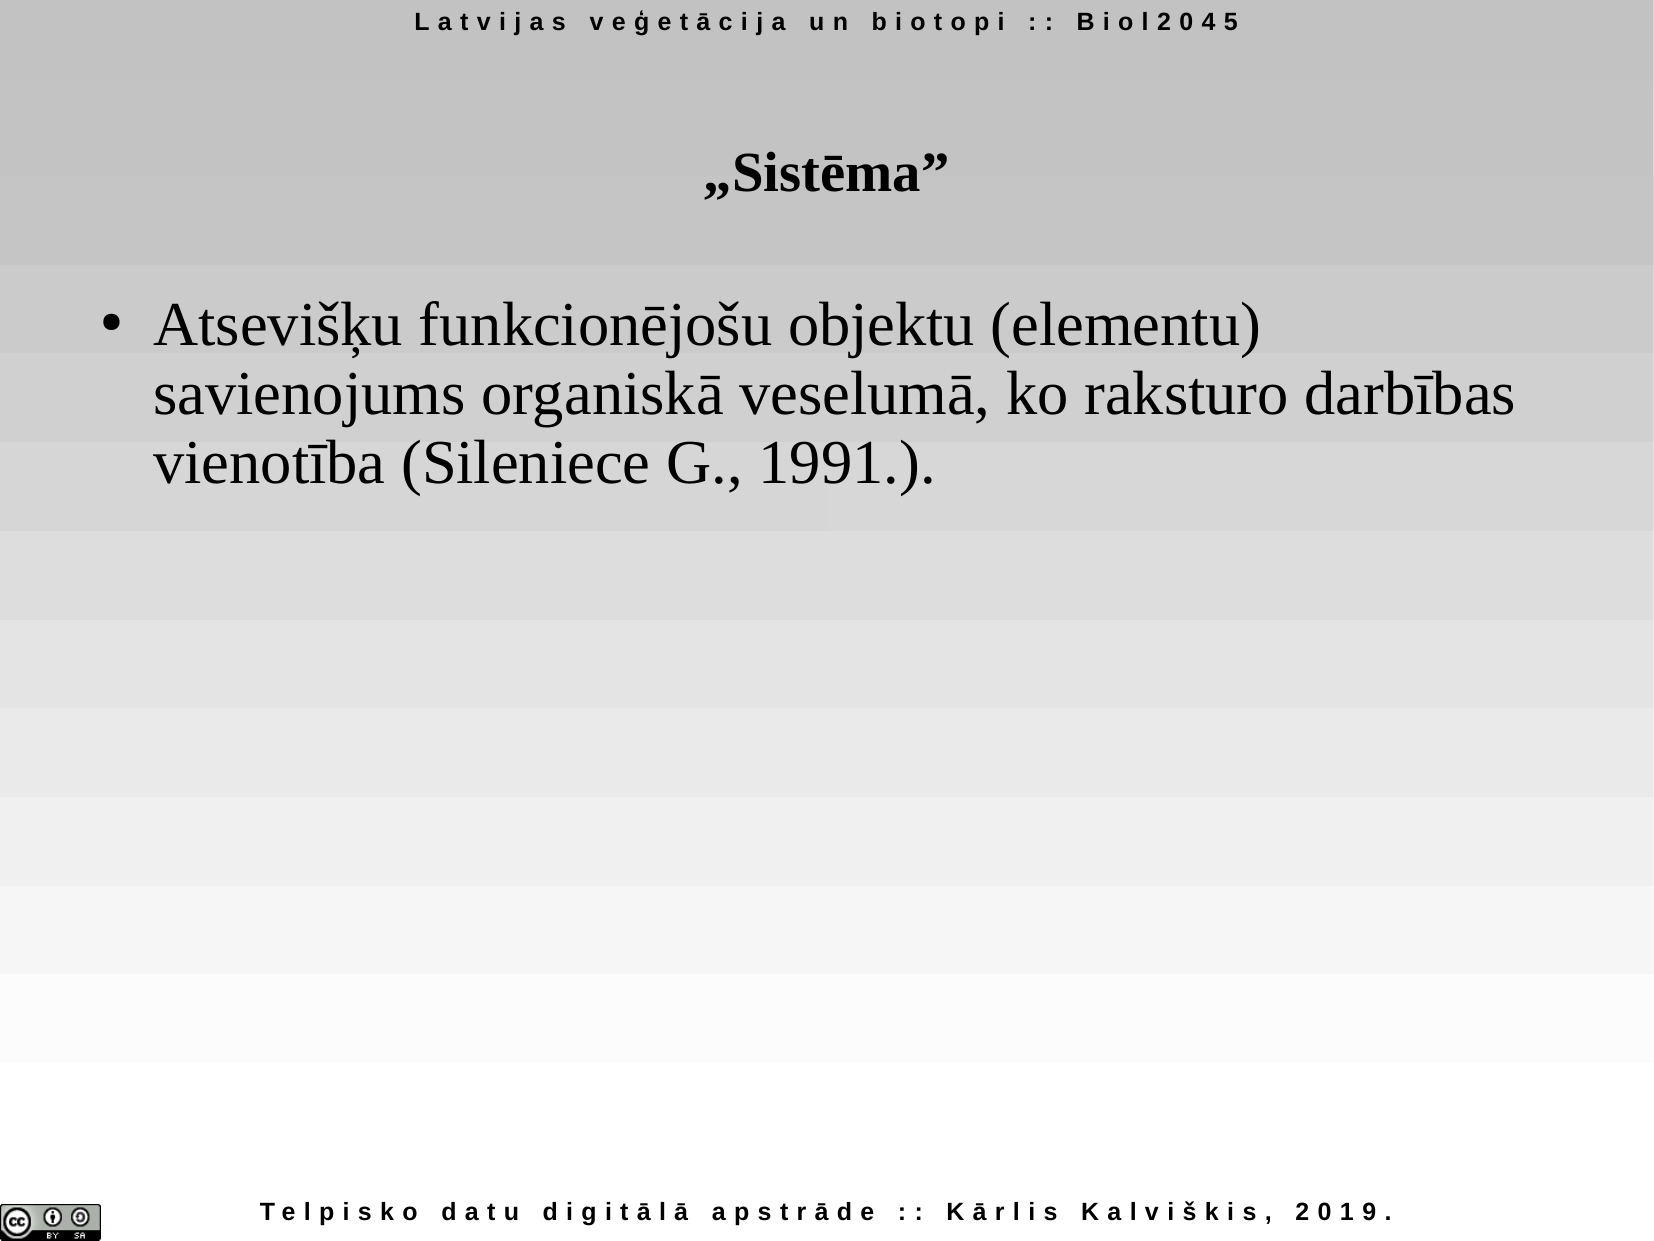

# „Sistēma”
Atsevišķu funkcionējošu objektu (elementu) savienojums organiskā veselumā, ko raksturo darbības vienotība (Sileniece G., 1991.).